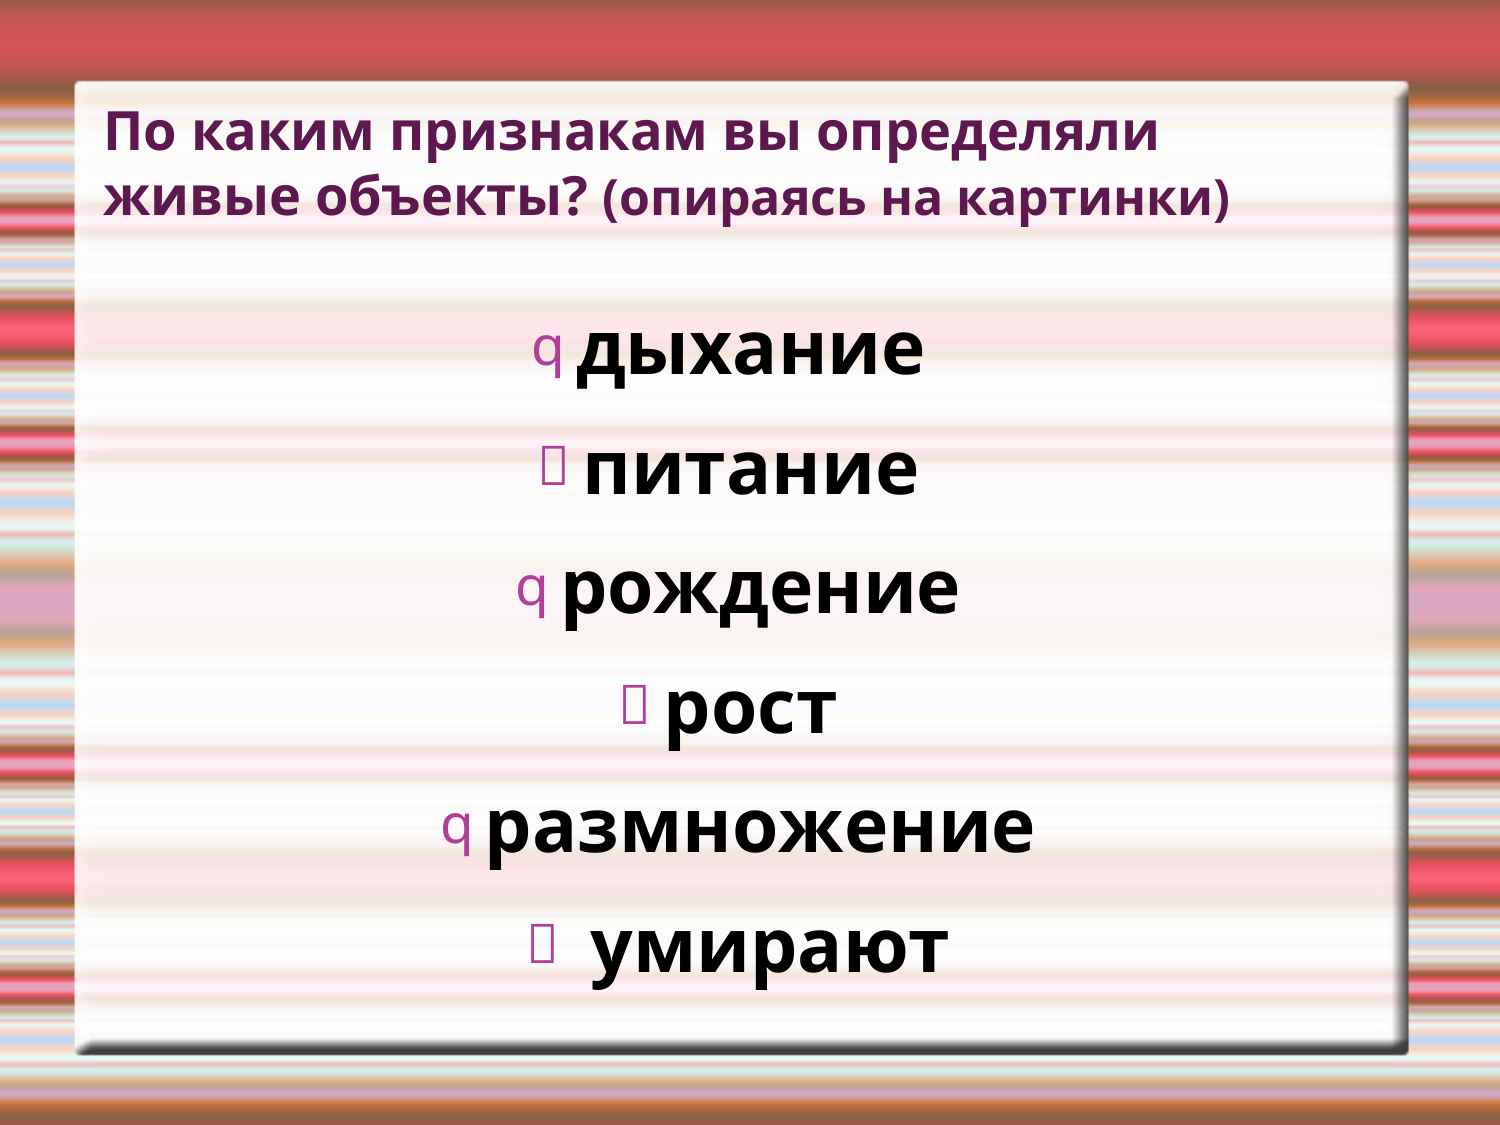

# По каким признакам вы определяли живые объекты? (опираясь на картинки)
дыхание
питание
рождение
рост
размножение
 умирают